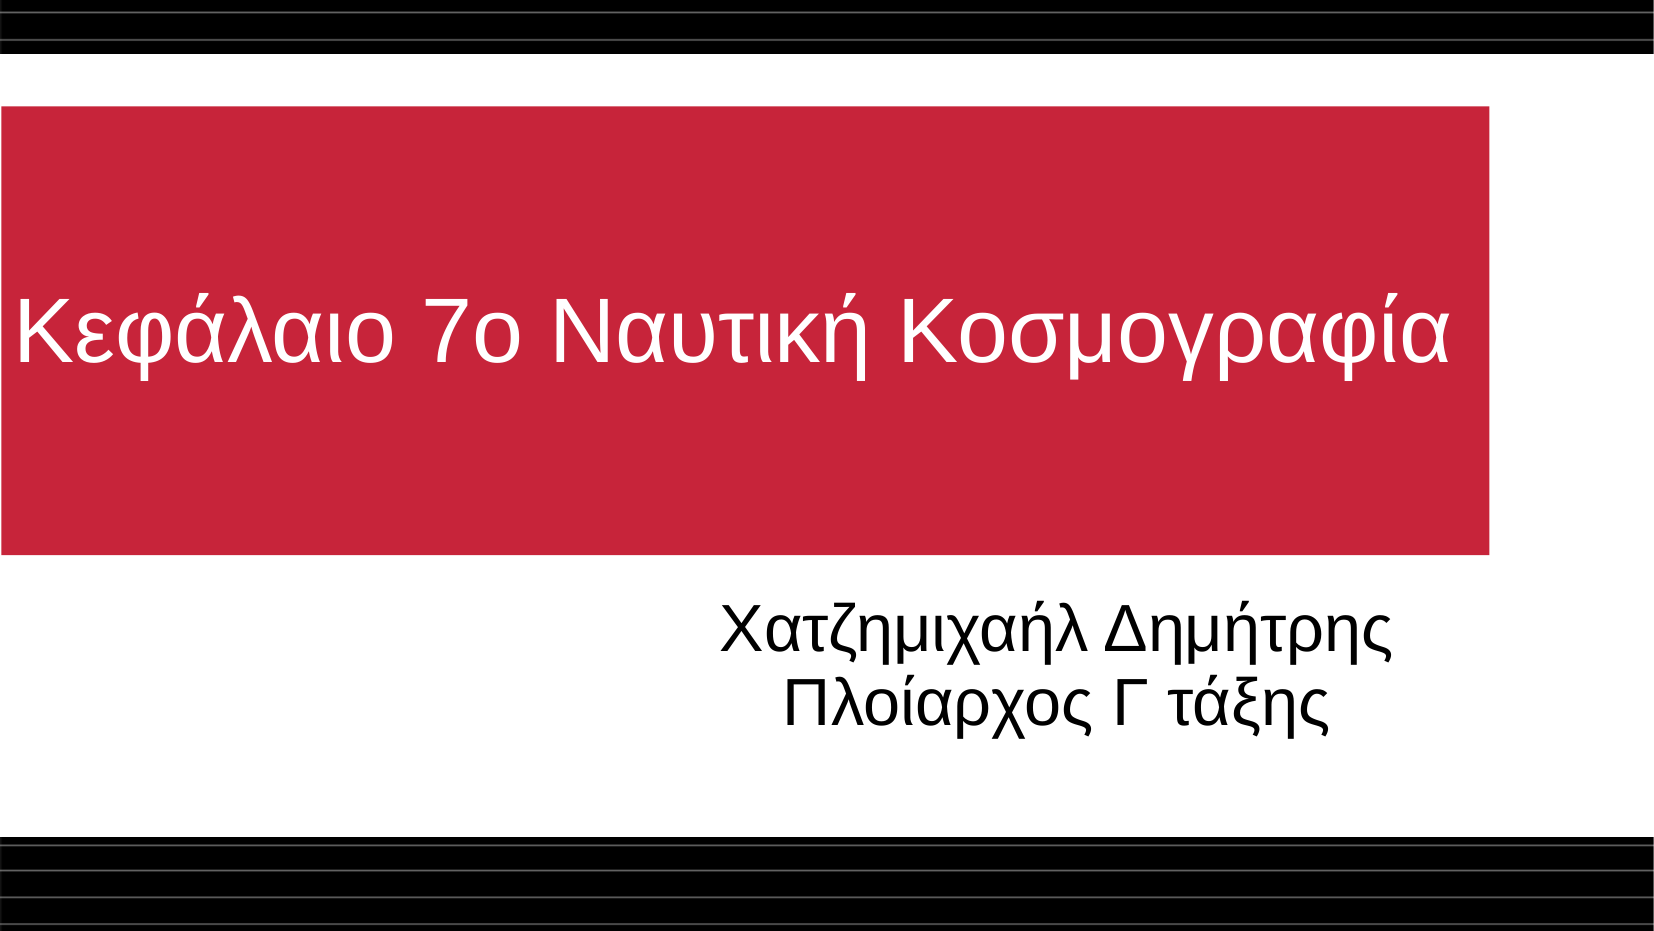

# Κεφάλαιο 7ο Ναυτική Κοσμογραφία
Χατζημιχαήλ Δημήτρης
Πλοίαρχος Γ τάξης